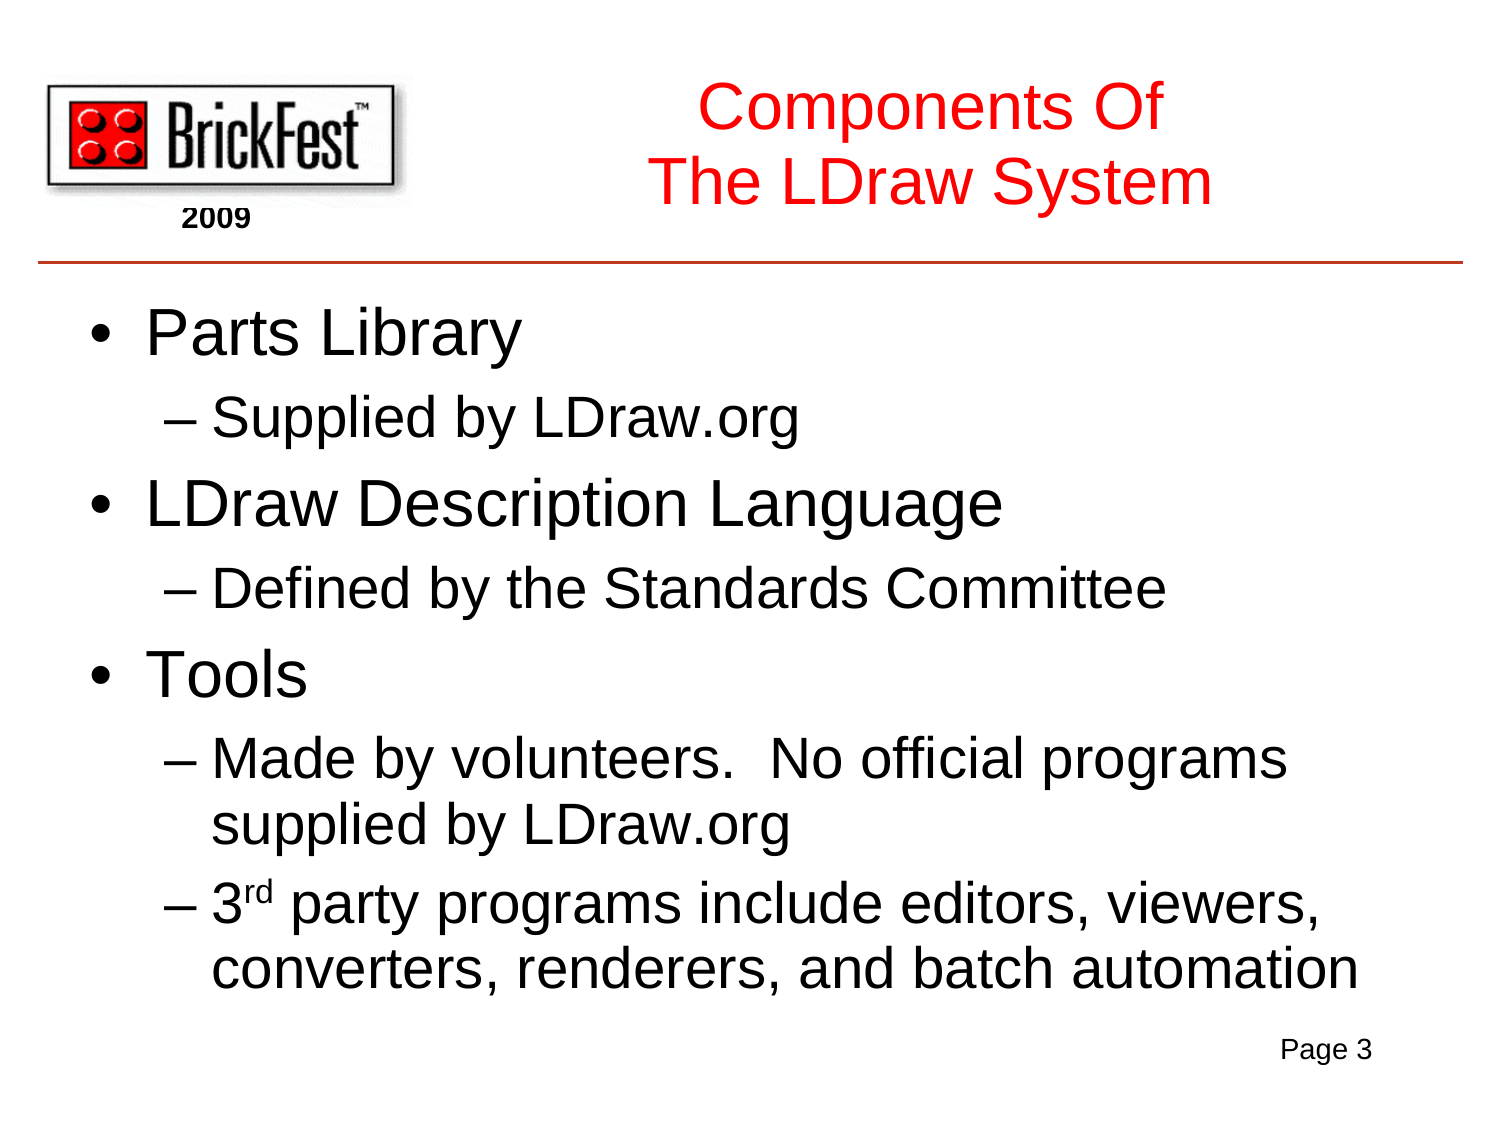

# Components Of The LDraw System
Parts Library
Supplied by LDraw.org
LDraw Description Language
Defined by the Standards Committee
Tools
Made by volunteers. No official programs supplied by LDraw.org
3rd party programs include editors, viewers, converters, renderers, and batch automation
3